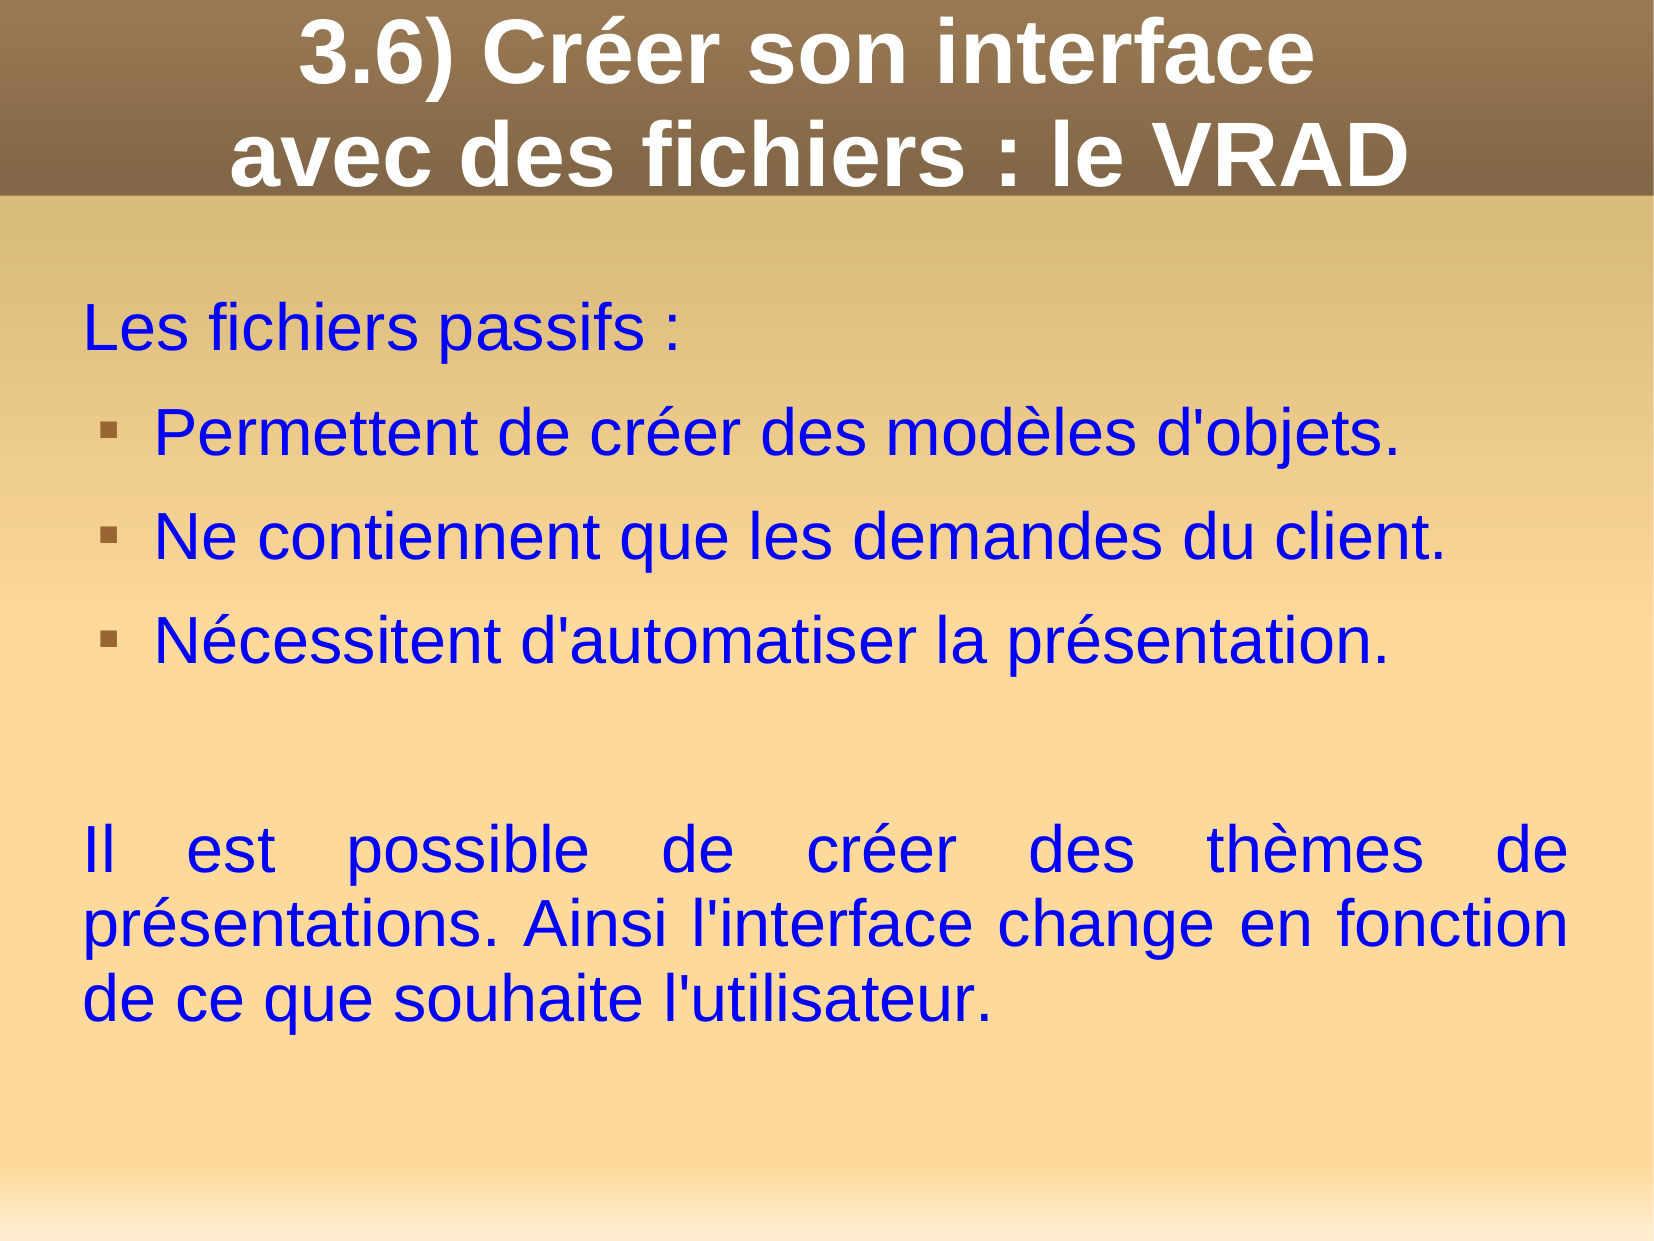

# 3.6) Créer son interface avec des fichiers : le VRAD
Les fichiers passifs :
Permettent de créer des modèles d'objets.
Ne contiennent que les demandes du client.
Nécessitent d'automatiser la présentation.
Il est possible de créer des thèmes de présentations. Ainsi l'interface change en fonction de ce que souhaite l'utilisateur.